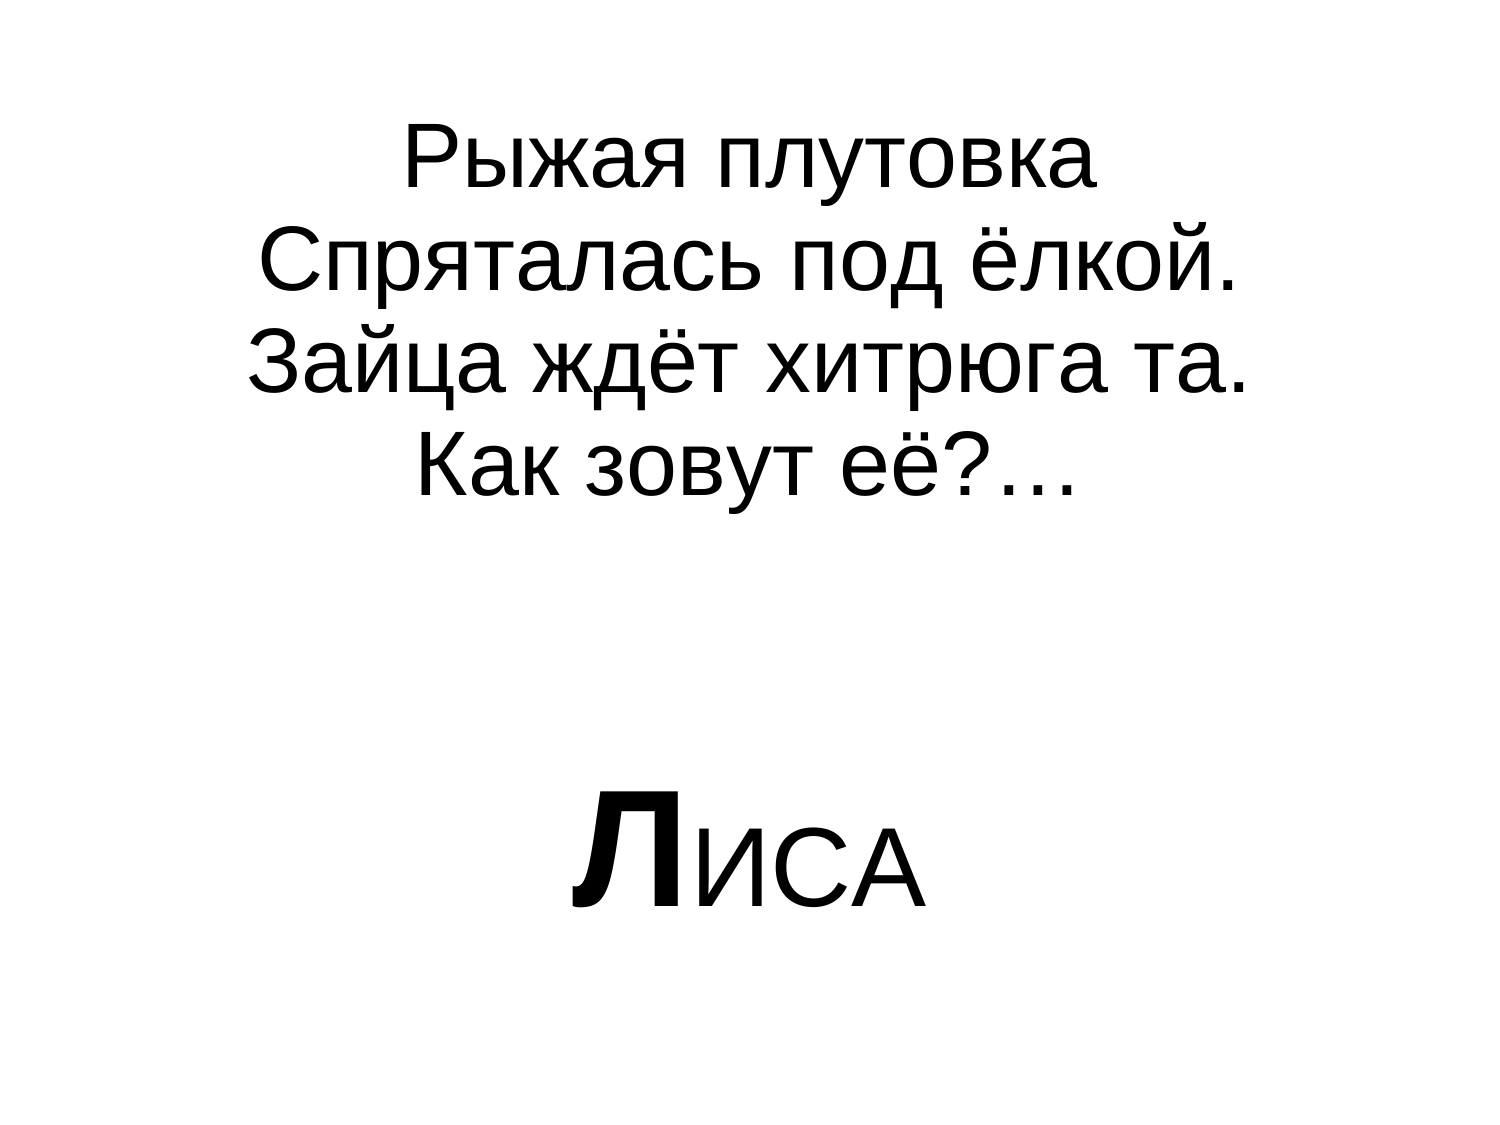

# Рыжая плутовка Спряталась под ёлкой. Зайца ждёт хитрюга та. Как зовут её?…
ЛИСА